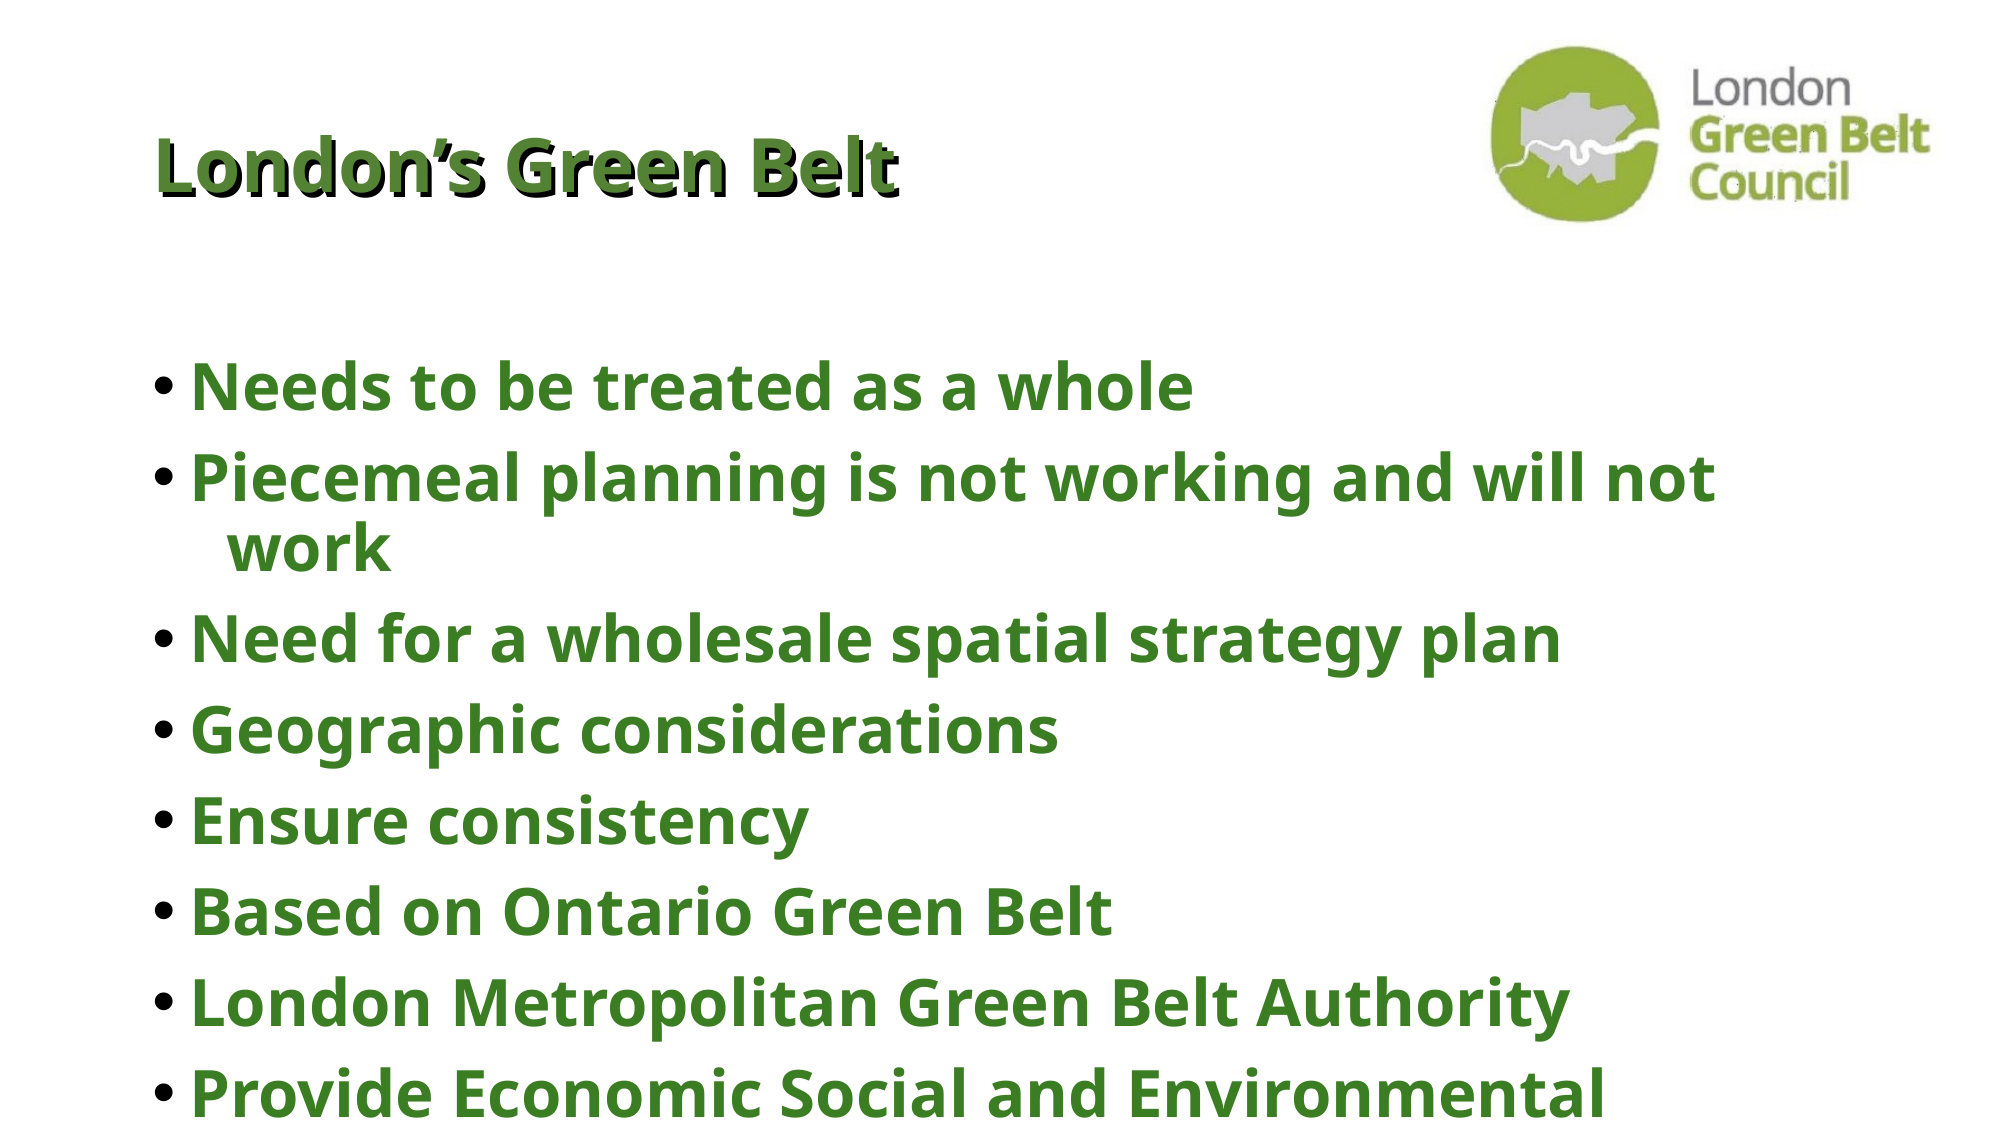

# London’s Green Belt
Needs to be treated as a whole
Piecemeal planning is not working and will not work
Need for a wholesale spatial strategy plan
Geographic considerations
Ensure consistency
Based on Ontario Green Belt
London Metropolitan Green Belt Authority
Provide Economic Social and Environmental benefits